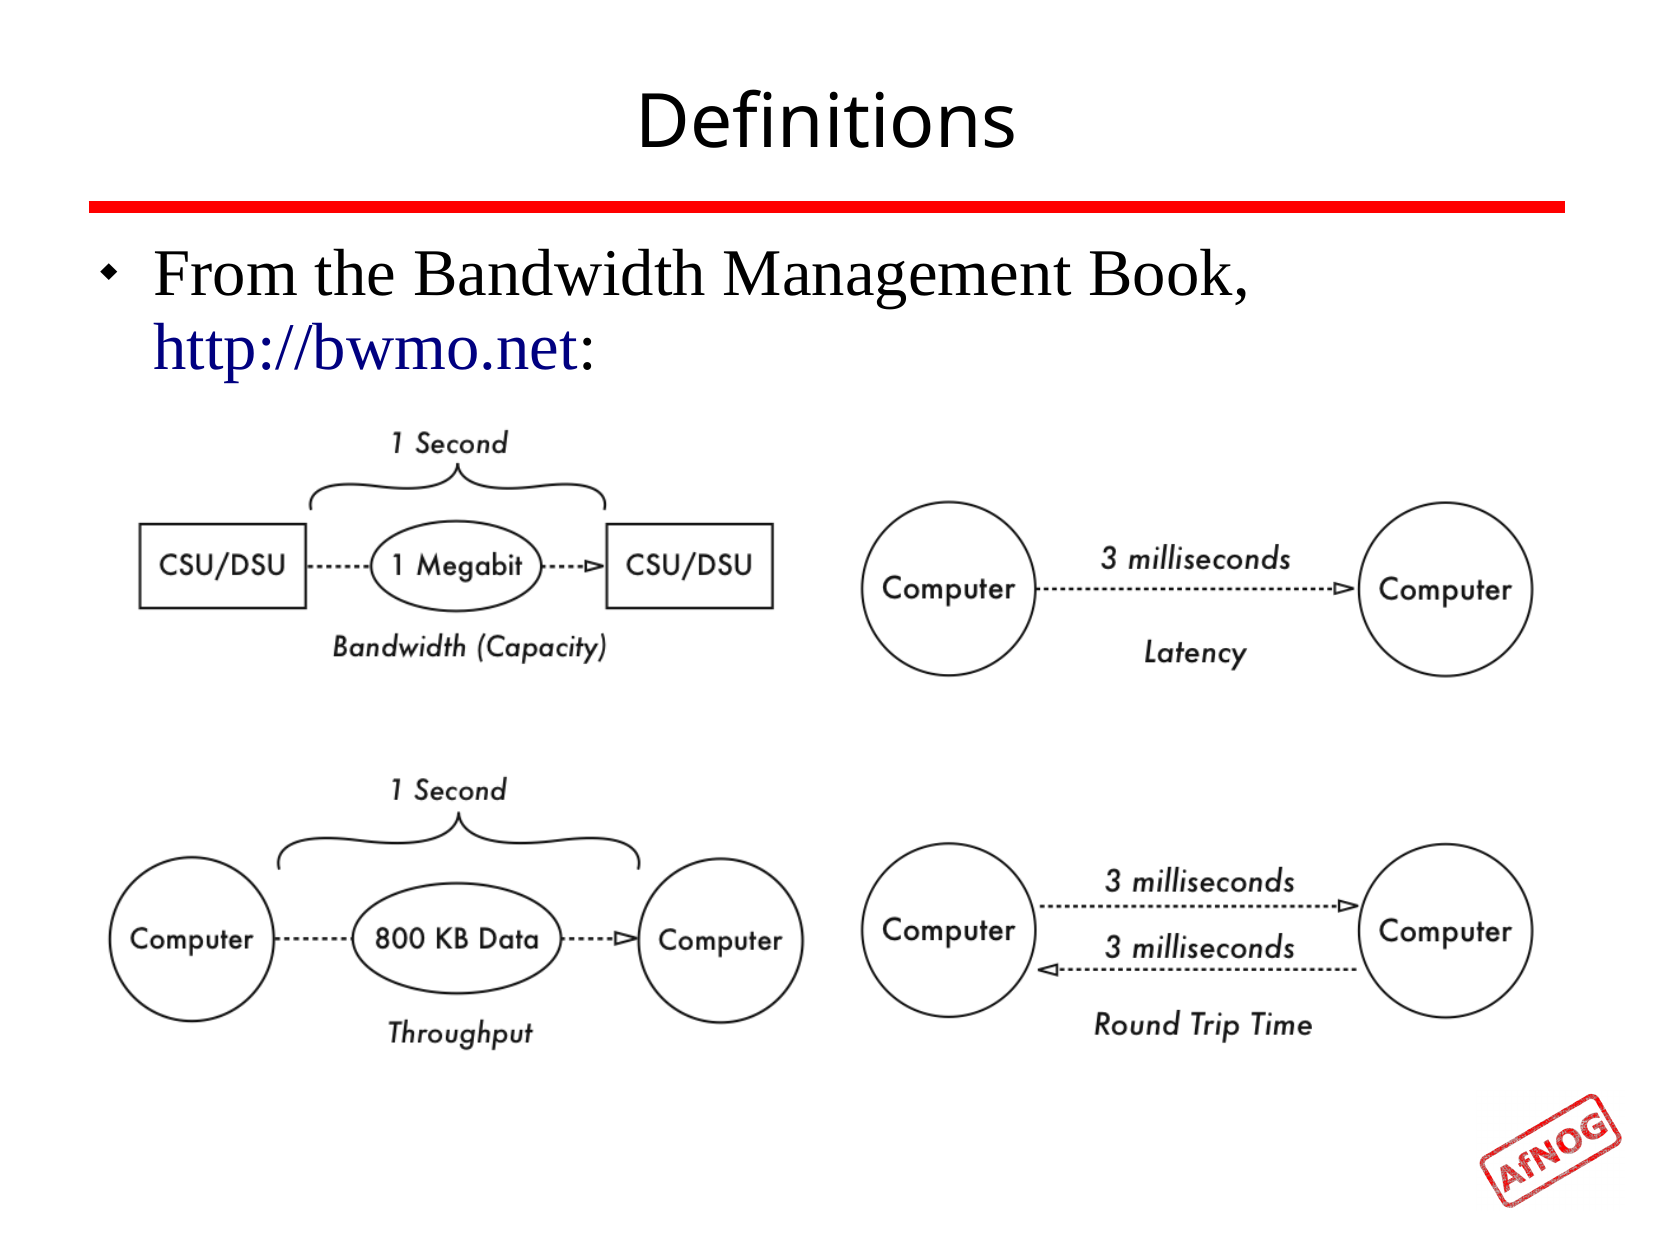

# Definitions
From the Bandwidth Management Book, http://bwmo.net: